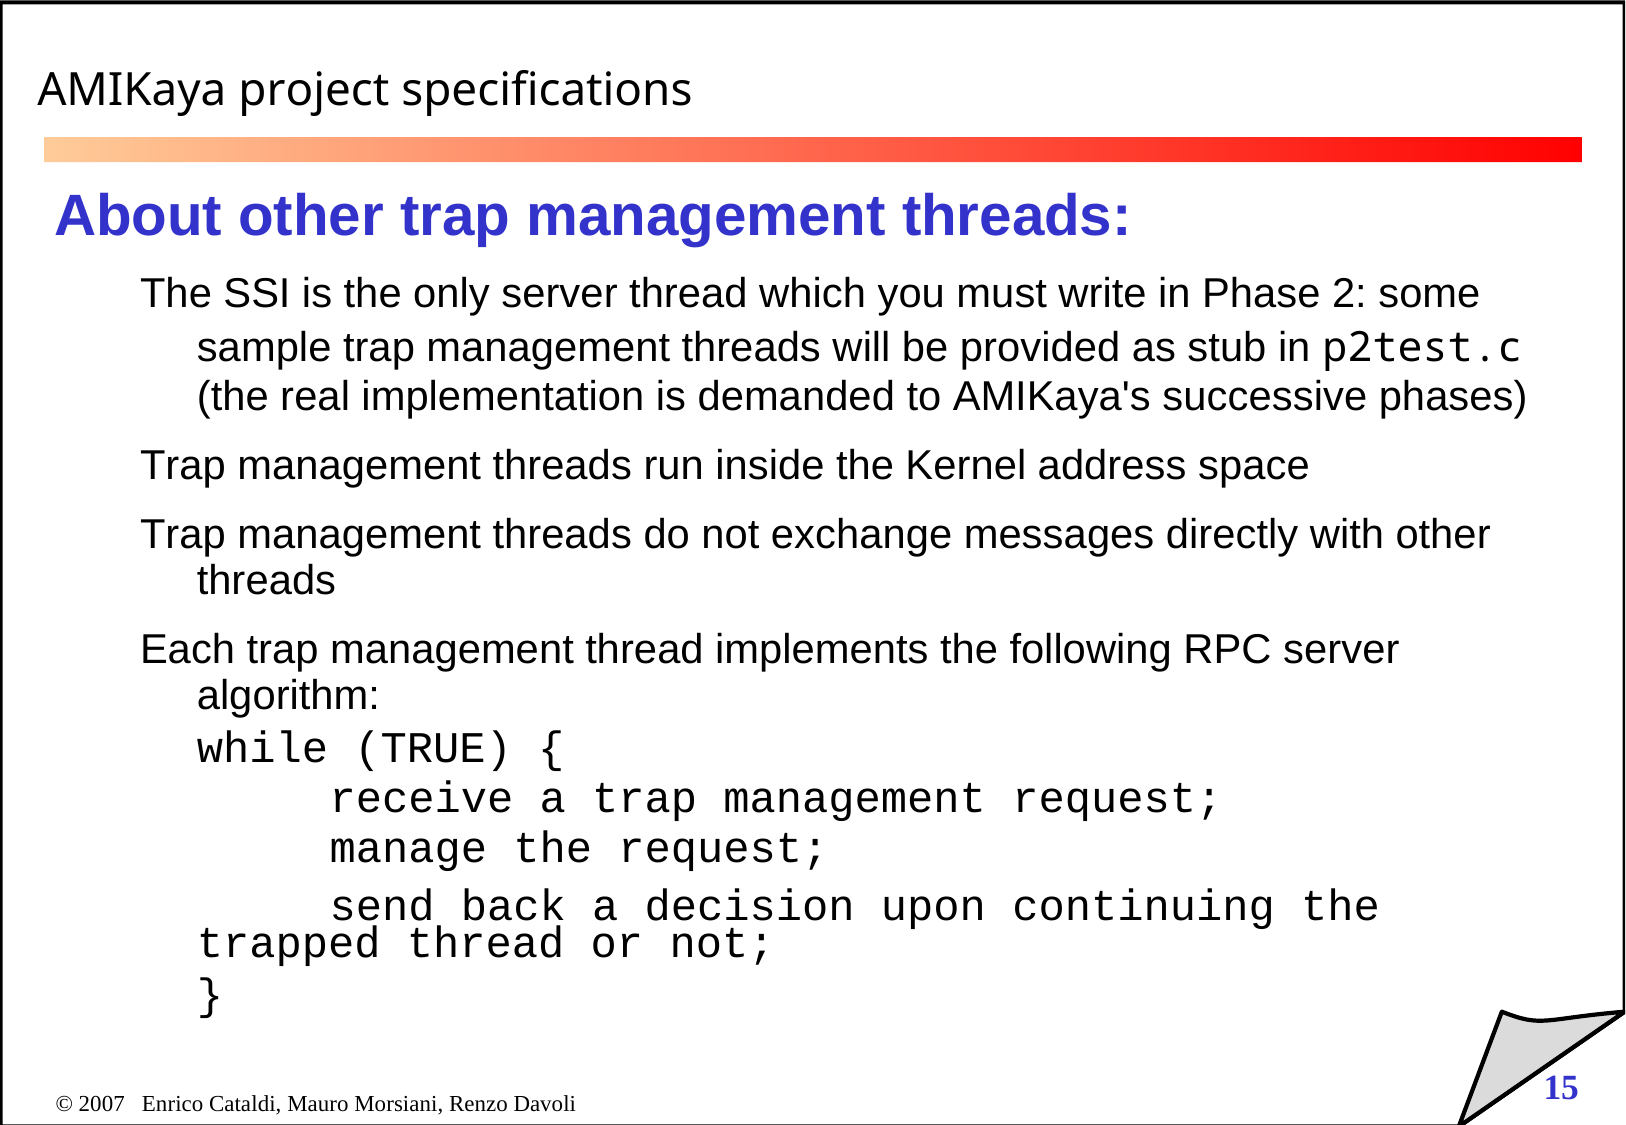

# AMIKaya project specifications
About other trap management threads:
The SSI is the only server thread which you must write in Phase 2: some sample trap management threads will be provided as stub in p2test.c (the real implementation is demanded to AMIKaya's successive phases)
Trap management threads run inside the Kernel address space
Trap management threads do not exchange messages directly with other threads
Each trap management thread implements the following RPC server algorithm:
	while (TRUE) {
			receive a trap management request;
			manage the request;
			send back a decision upon continuing the trapped thread or not;
	}